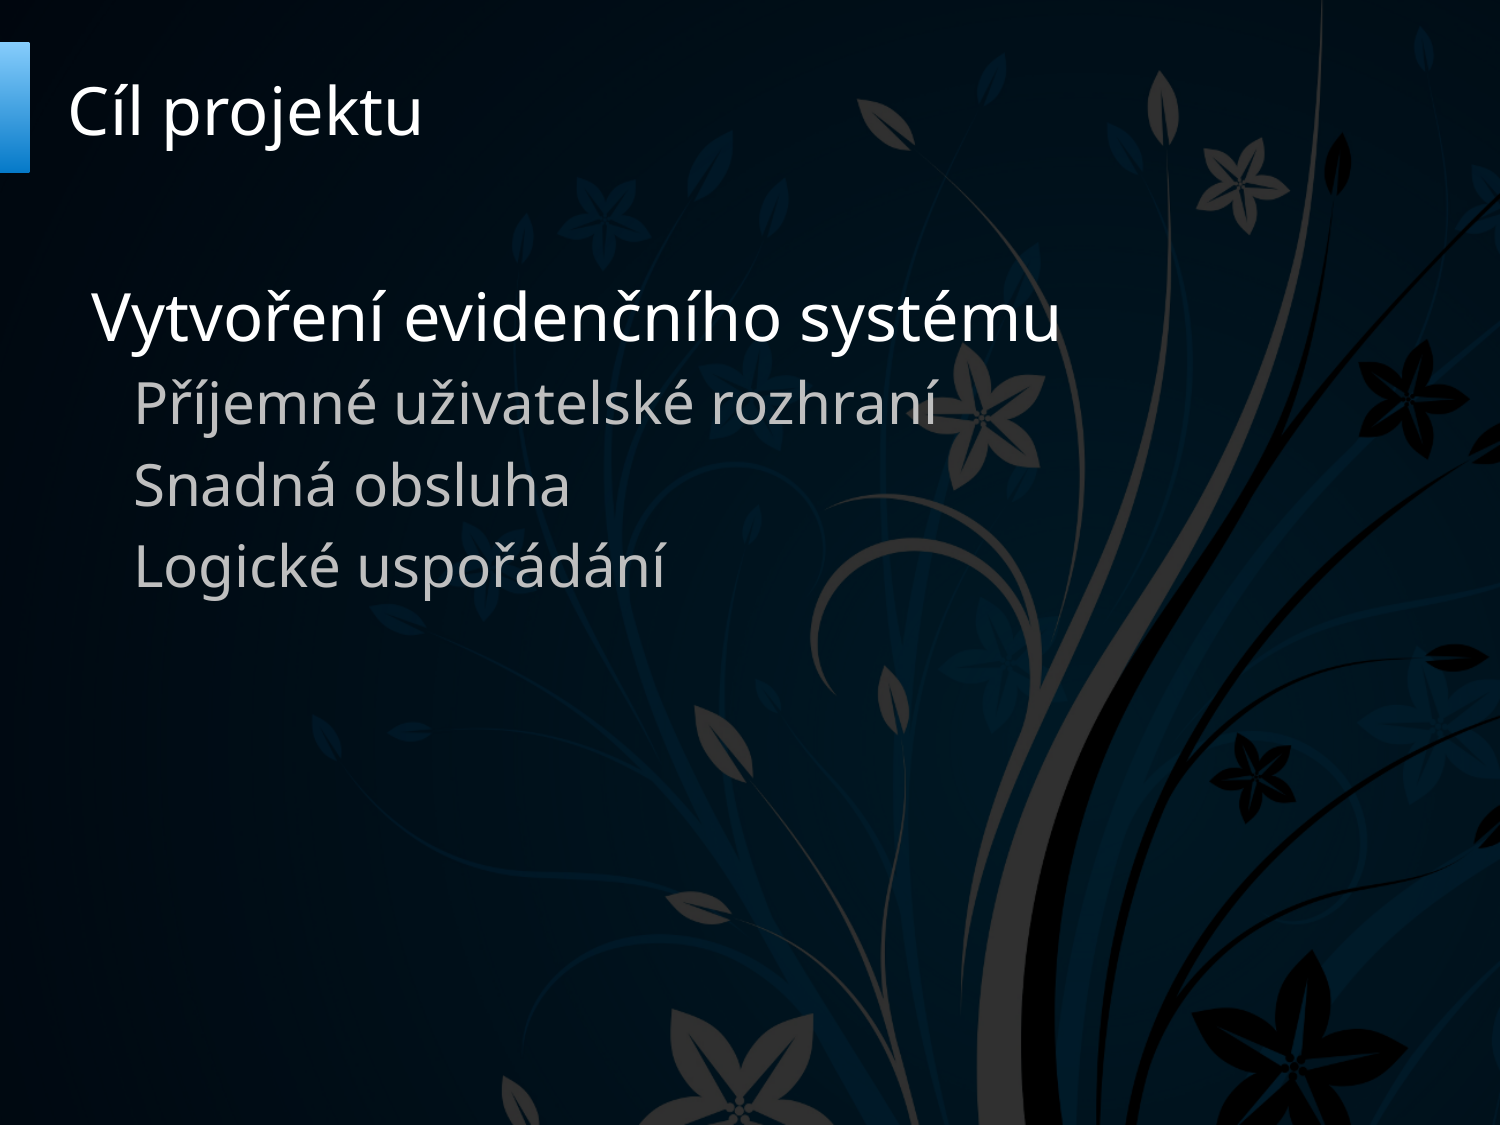

Cíl projektu
# Vytvoření evidenčního systému
Příjemné uživatelské rozhraní
Snadná obsluha
Logické uspořádání